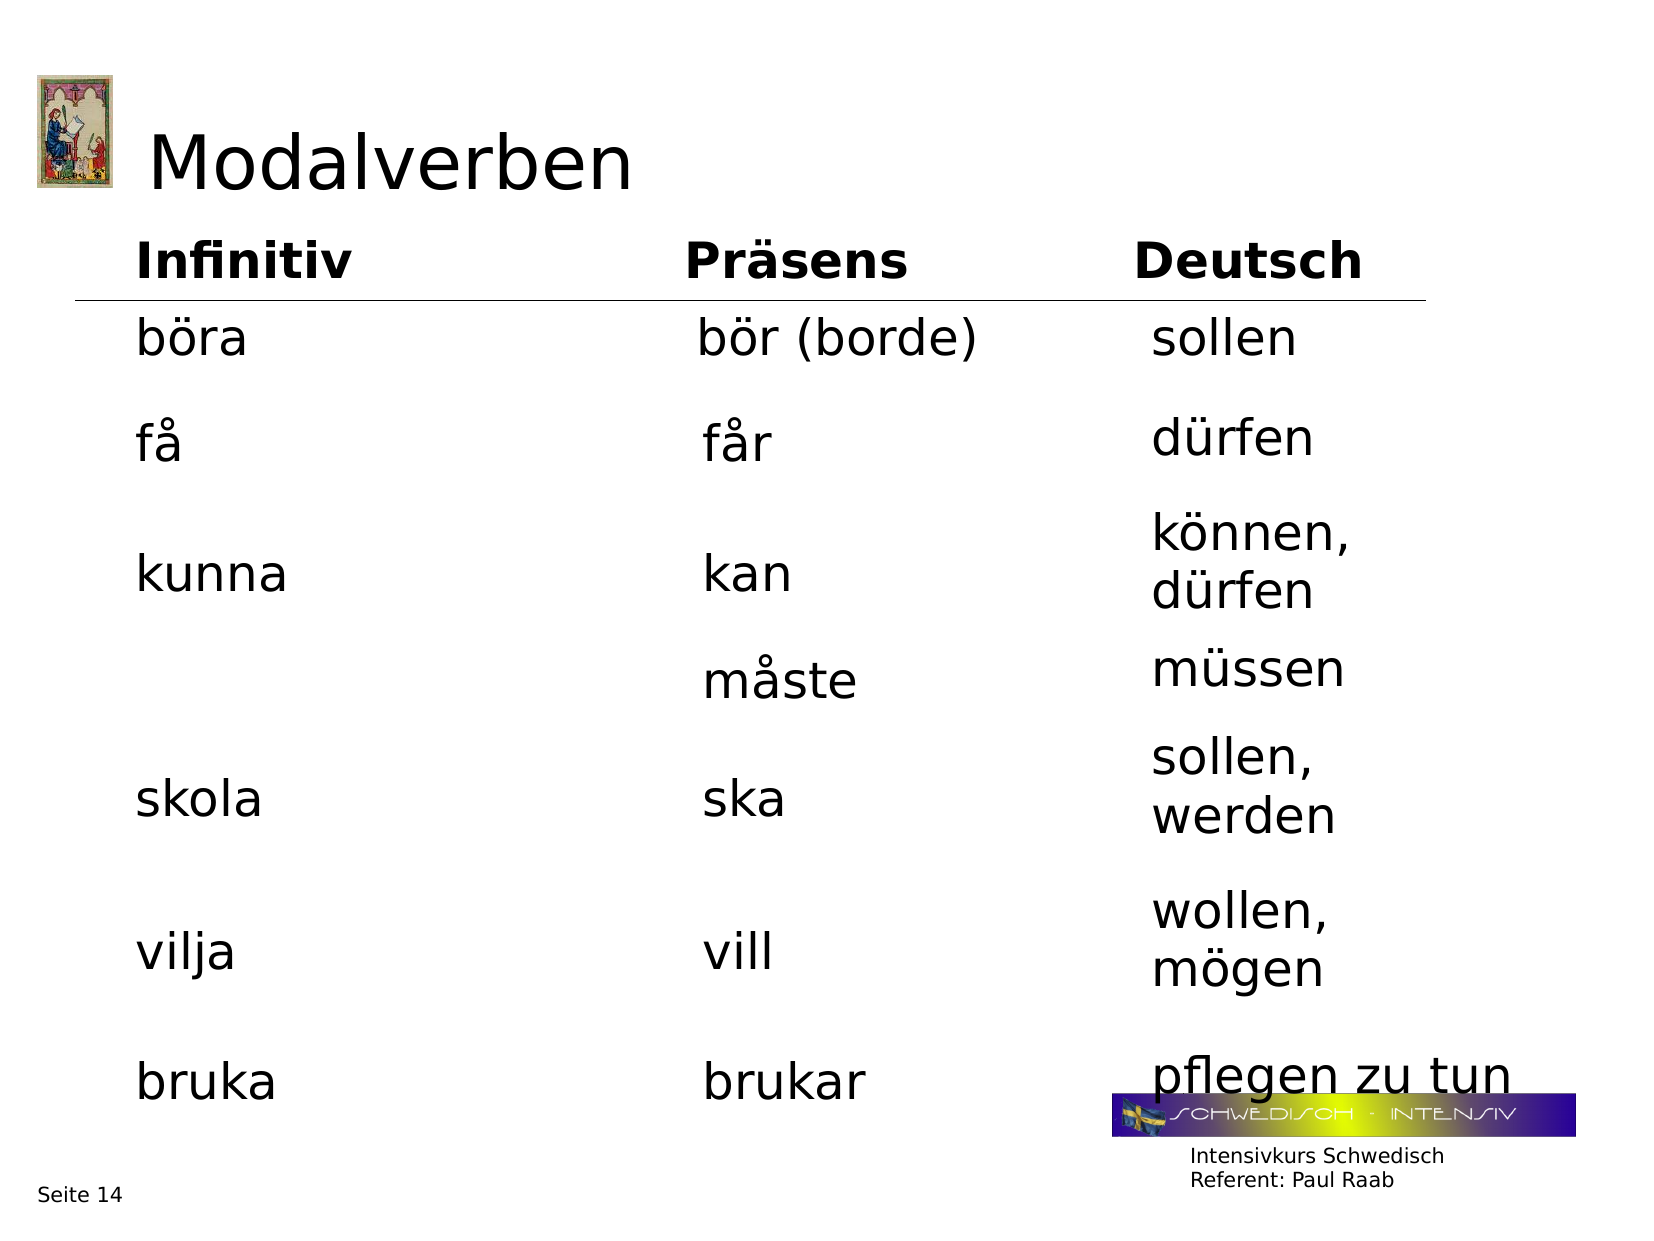

Modalverben
Infinitiv
Präsens
Deutsch
böra
bör (borde)
sollen
dürfen
få
får
können, dürfen
kunna
kan
müssen
måste
sollen, werden
skola
ska
wollen,
mögen
vilja
vill
pflegen zu tun
bruka
brukar